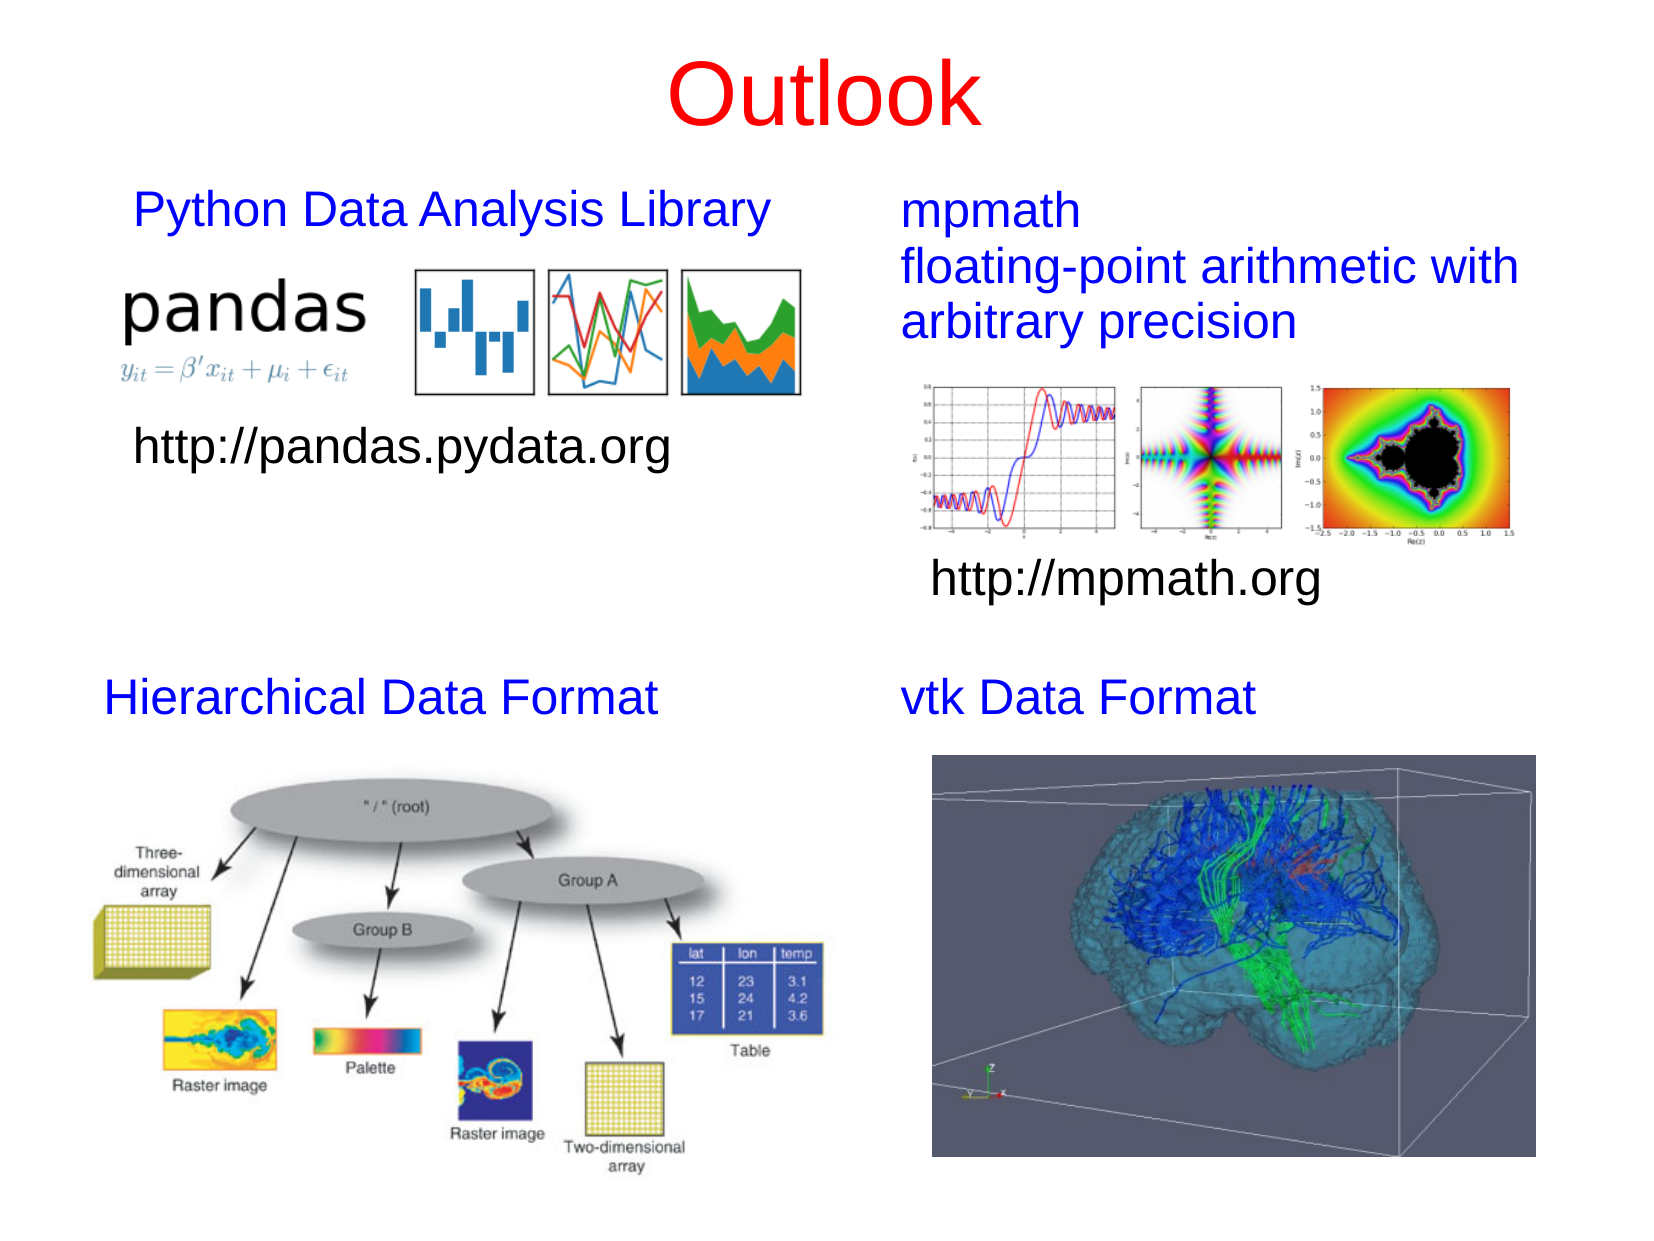

Outlook
Python Data Analysis Library
mpmath
floating-point arithmetic with arbitrary precision
http://pandas.pydata.org
http://mpmath.org
Hierarchical Data Format
vtk Data Format